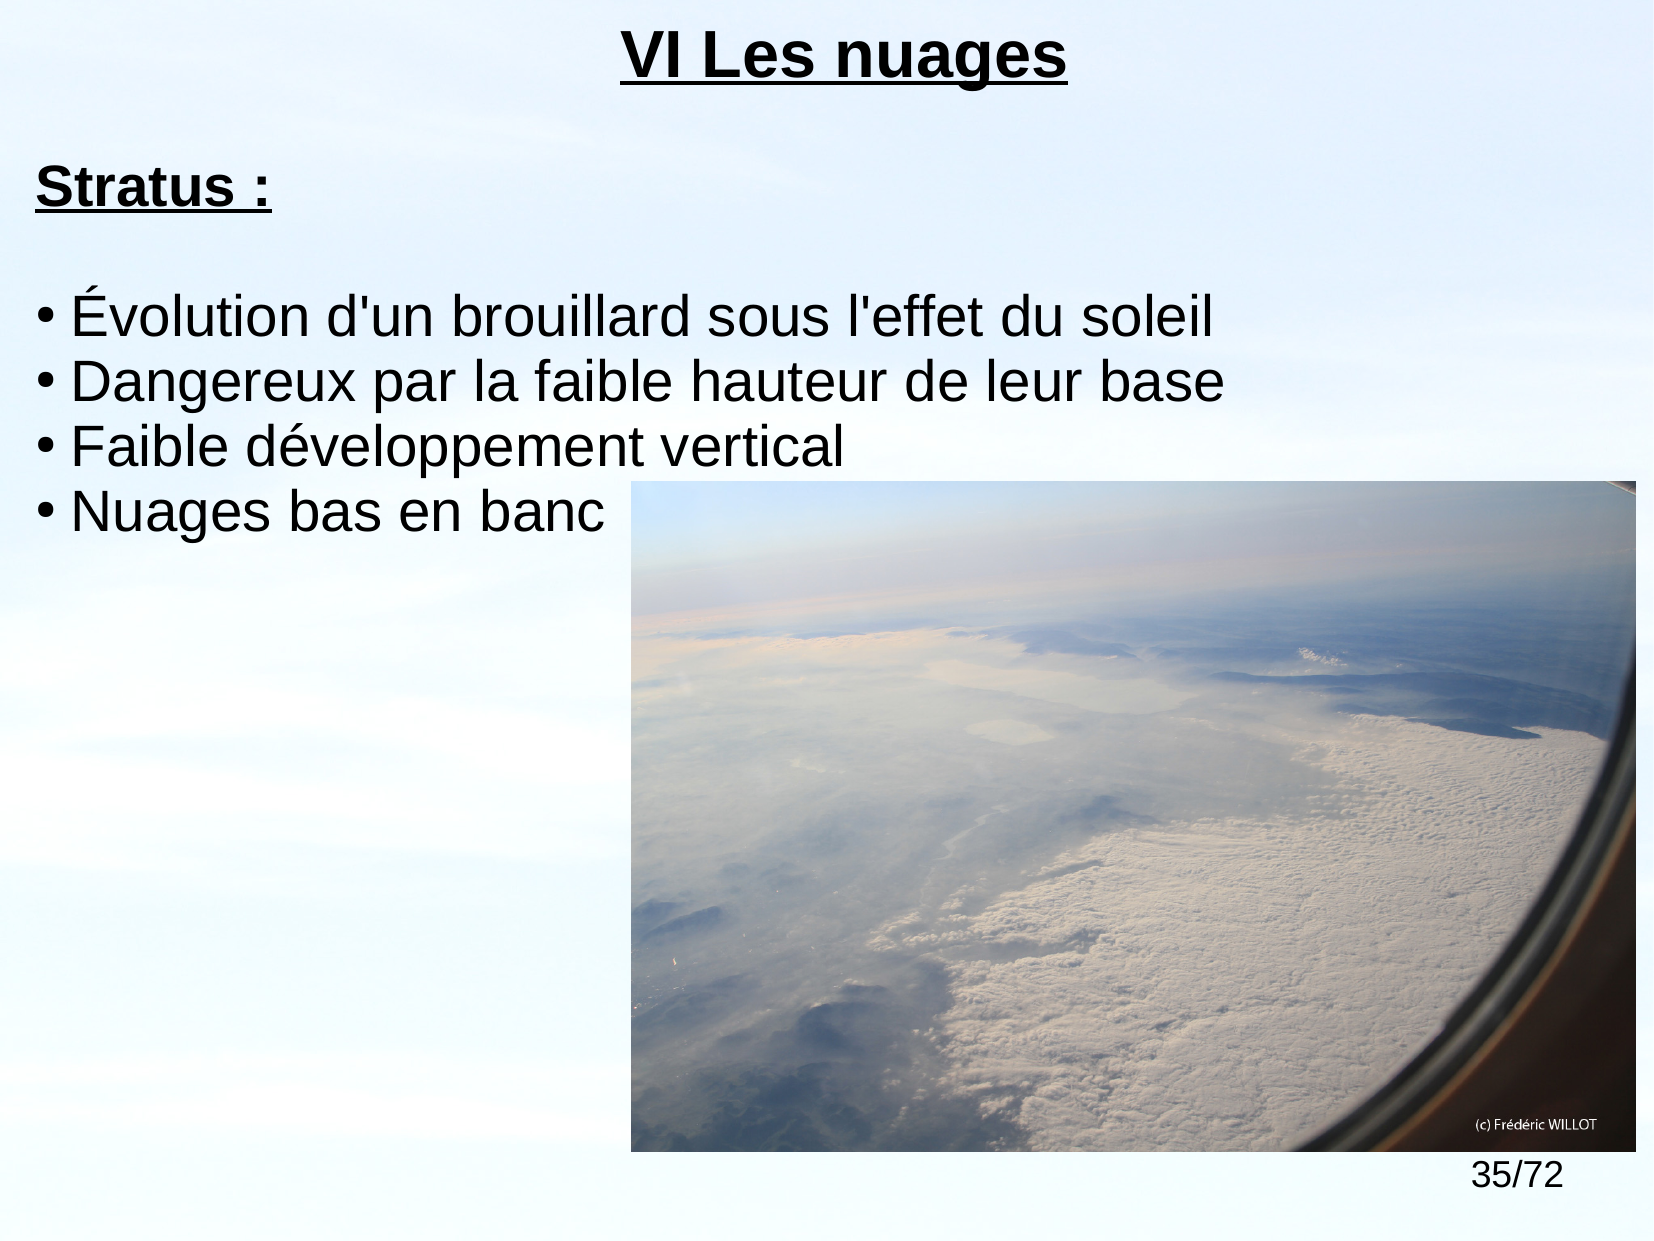

# VI Les nuages
Stratus :
Évolution d'un brouillard sous l'effet du soleil
Dangereux par la faible hauteur de leur base
Faible développement vertical
Nuages bas en banc